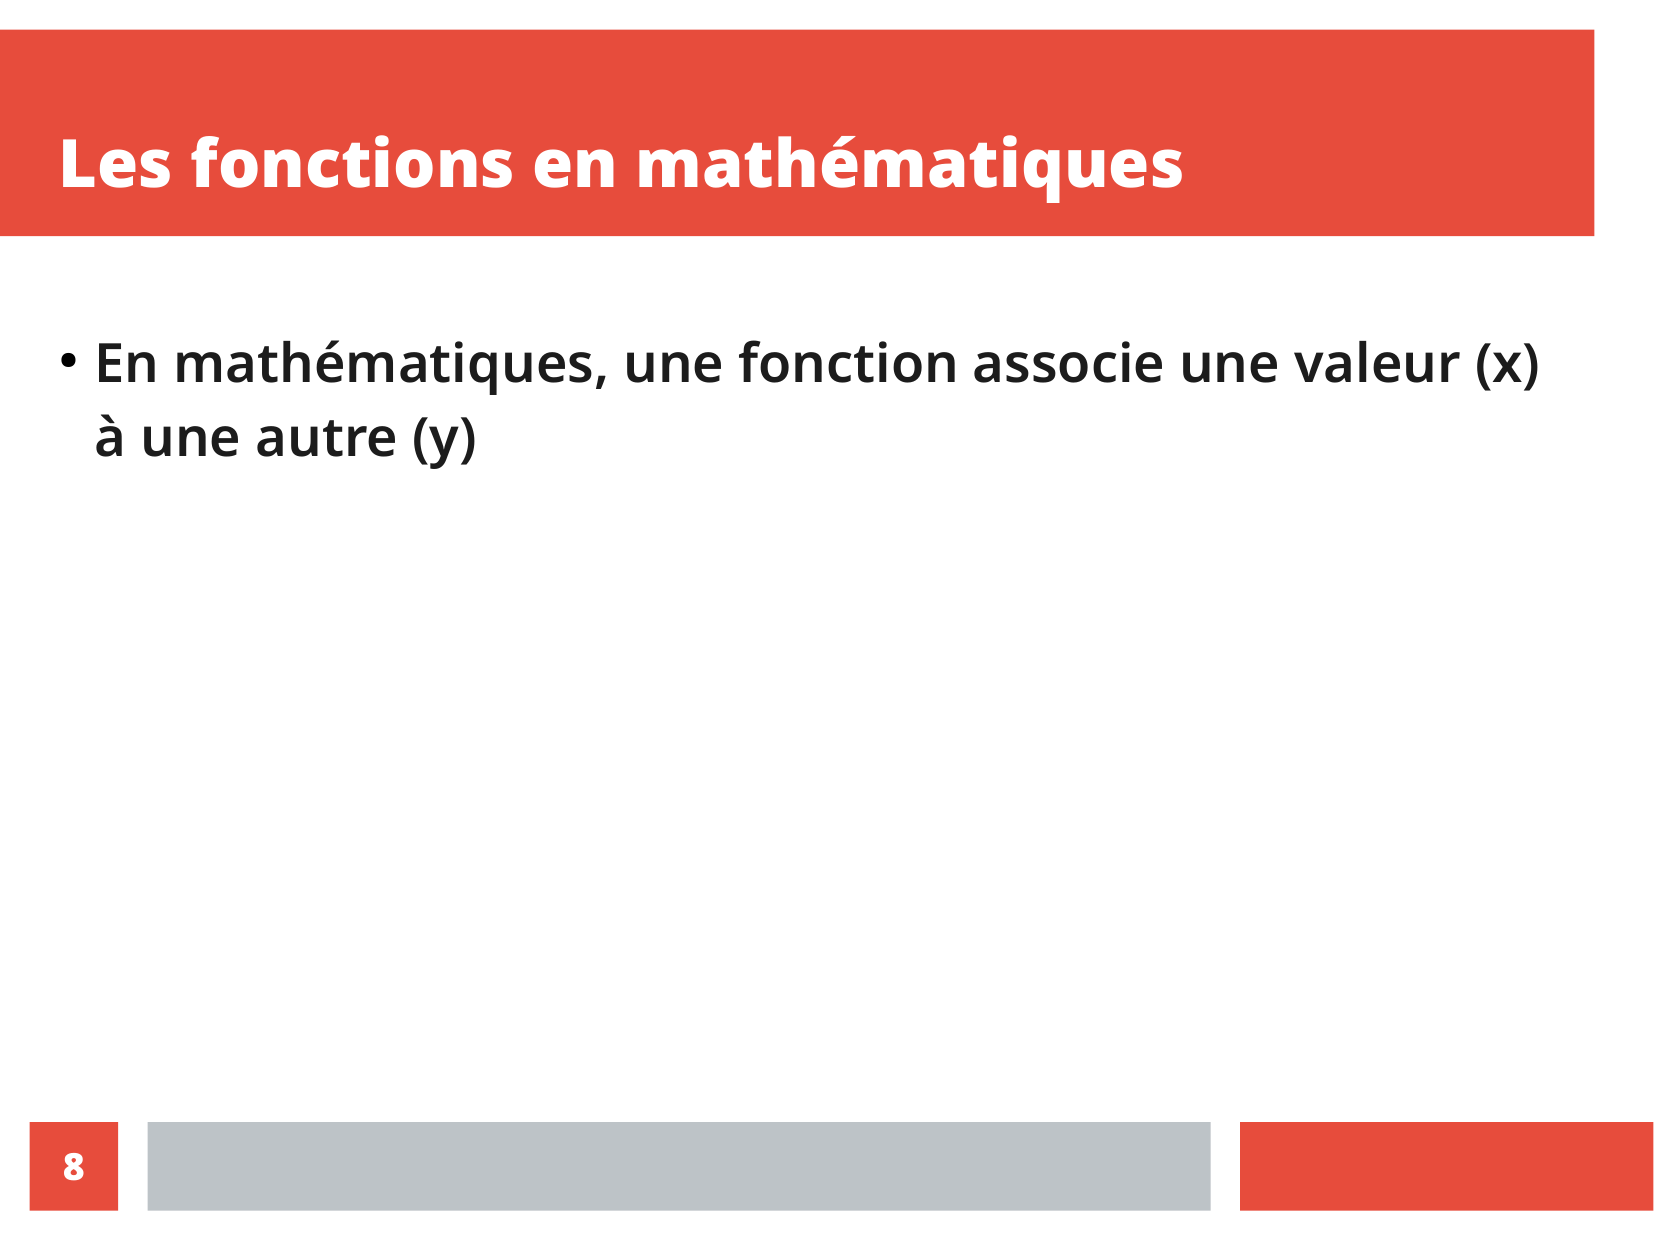

# Les fonctions en mathématiques
En mathématiques, une fonction associe une valeur (x) à une autre (y)
8